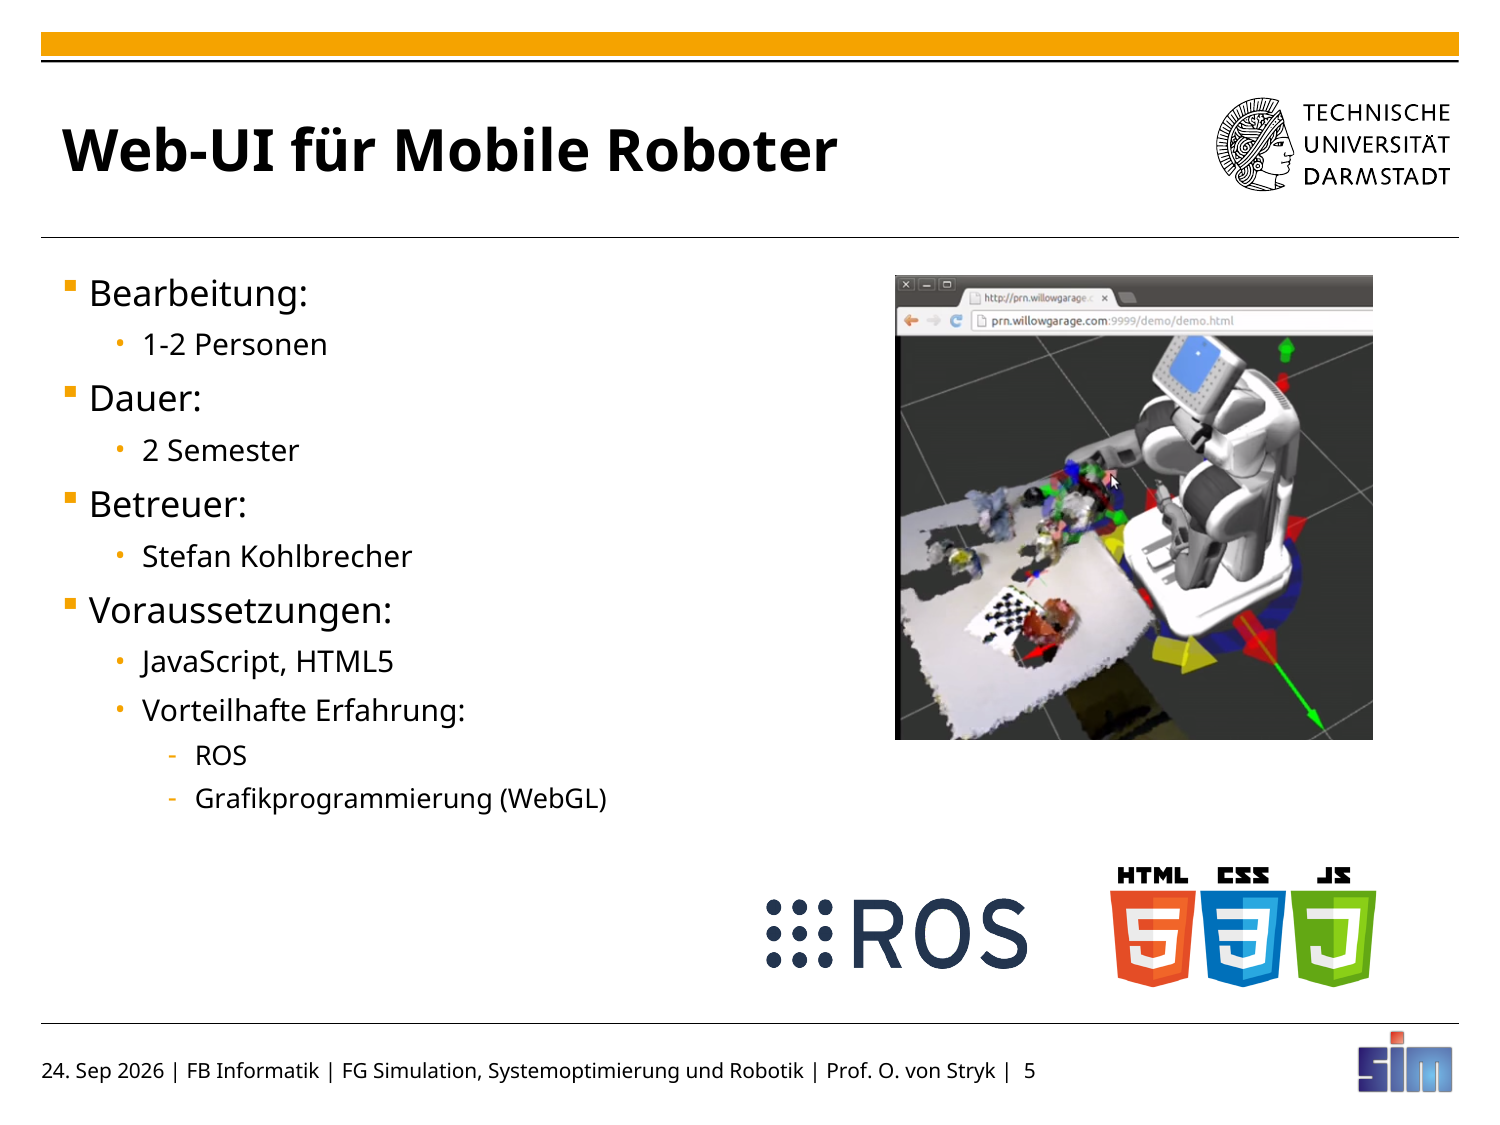

# Web-UI für Mobile Roboter
Bearbeitung:
1-2 Personen
Dauer:
2 Semester
Betreuer:
Stefan Kohlbrecher
Voraussetzungen:
JavaScript, HTML5
Vorteilhafte Erfahrung:
ROS
Grafikprogrammierung (WebGL)
FB Informatik | FG Simulation, Systemoptimierung und Robotik | Prof. O. von Stryk